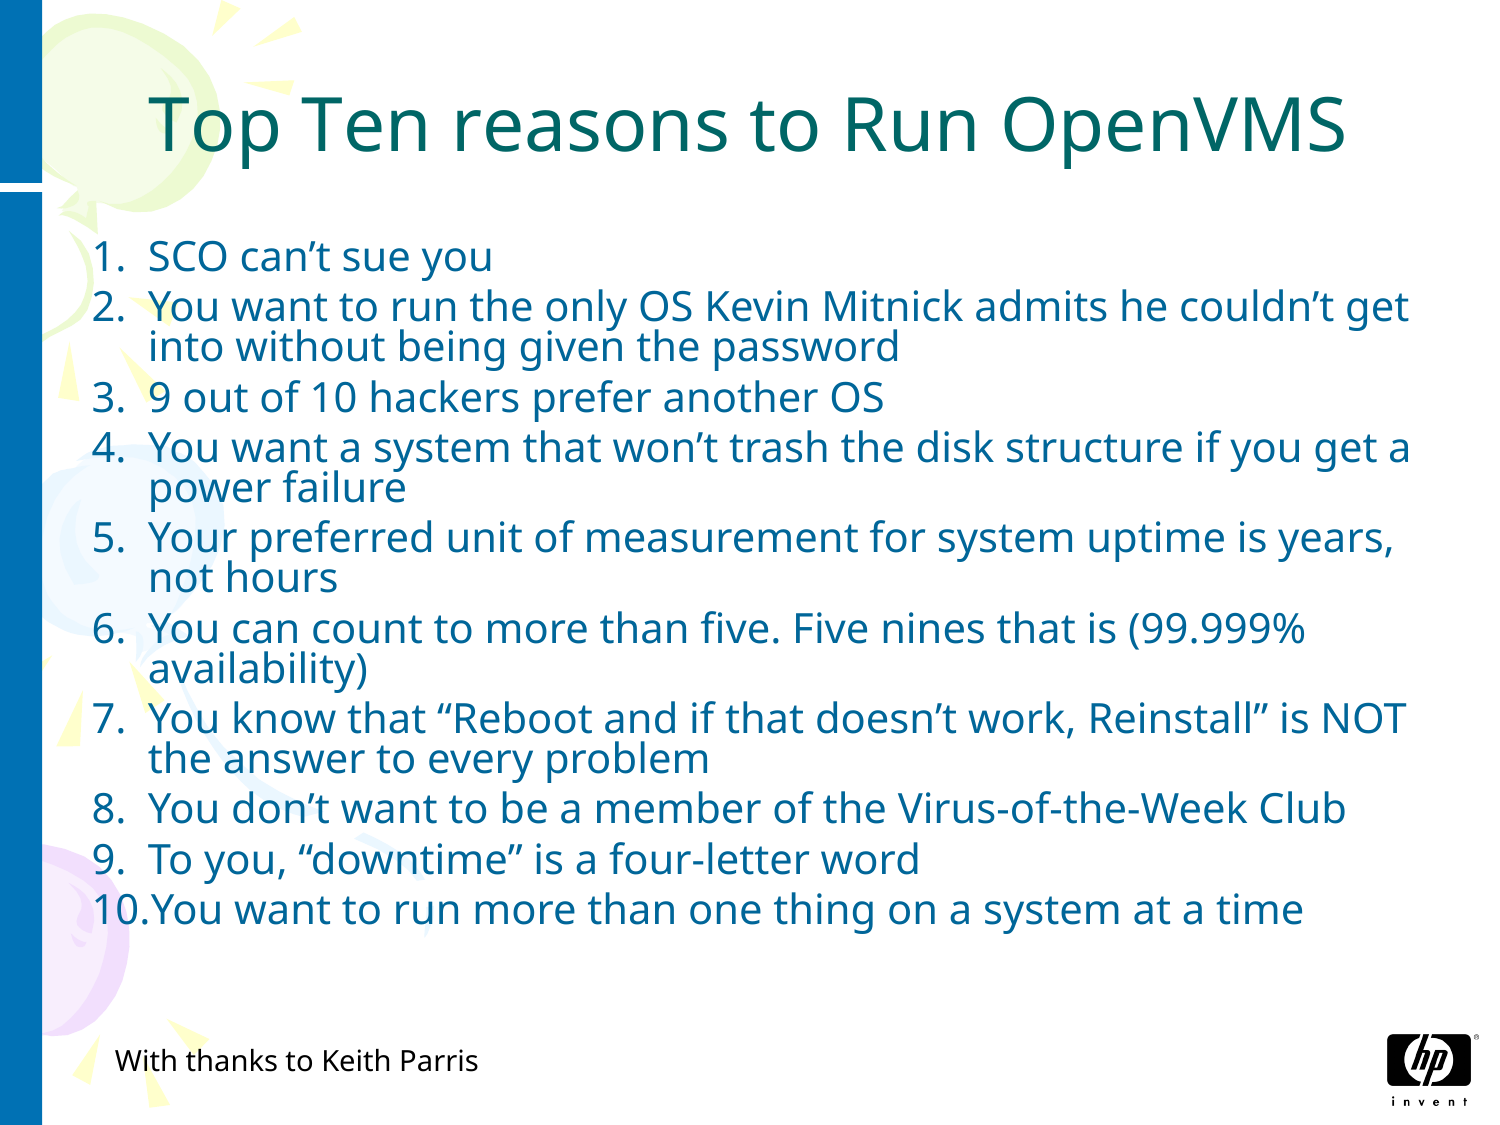

Top Ten reasons to Run OpenVMS
# SCO can’t sue you
You want to run the only OS Kevin Mitnick admits he couldn’t get into without being given the password
9 out of 10 hackers prefer another OS
You want a system that won’t trash the disk structure if you get a power failure
Your preferred unit of measurement for system uptime is years, not hours
You can count to more than five. Five nines that is (99.999% availability)
You know that “Reboot and if that doesn’t work, Reinstall” is NOT the answer to every problem
You don’t want to be a member of the Virus-of-the-Week Club
To you, “downtime” is a four-letter word
You want to run more than one thing on a system at a time
With thanks to Keith Parris